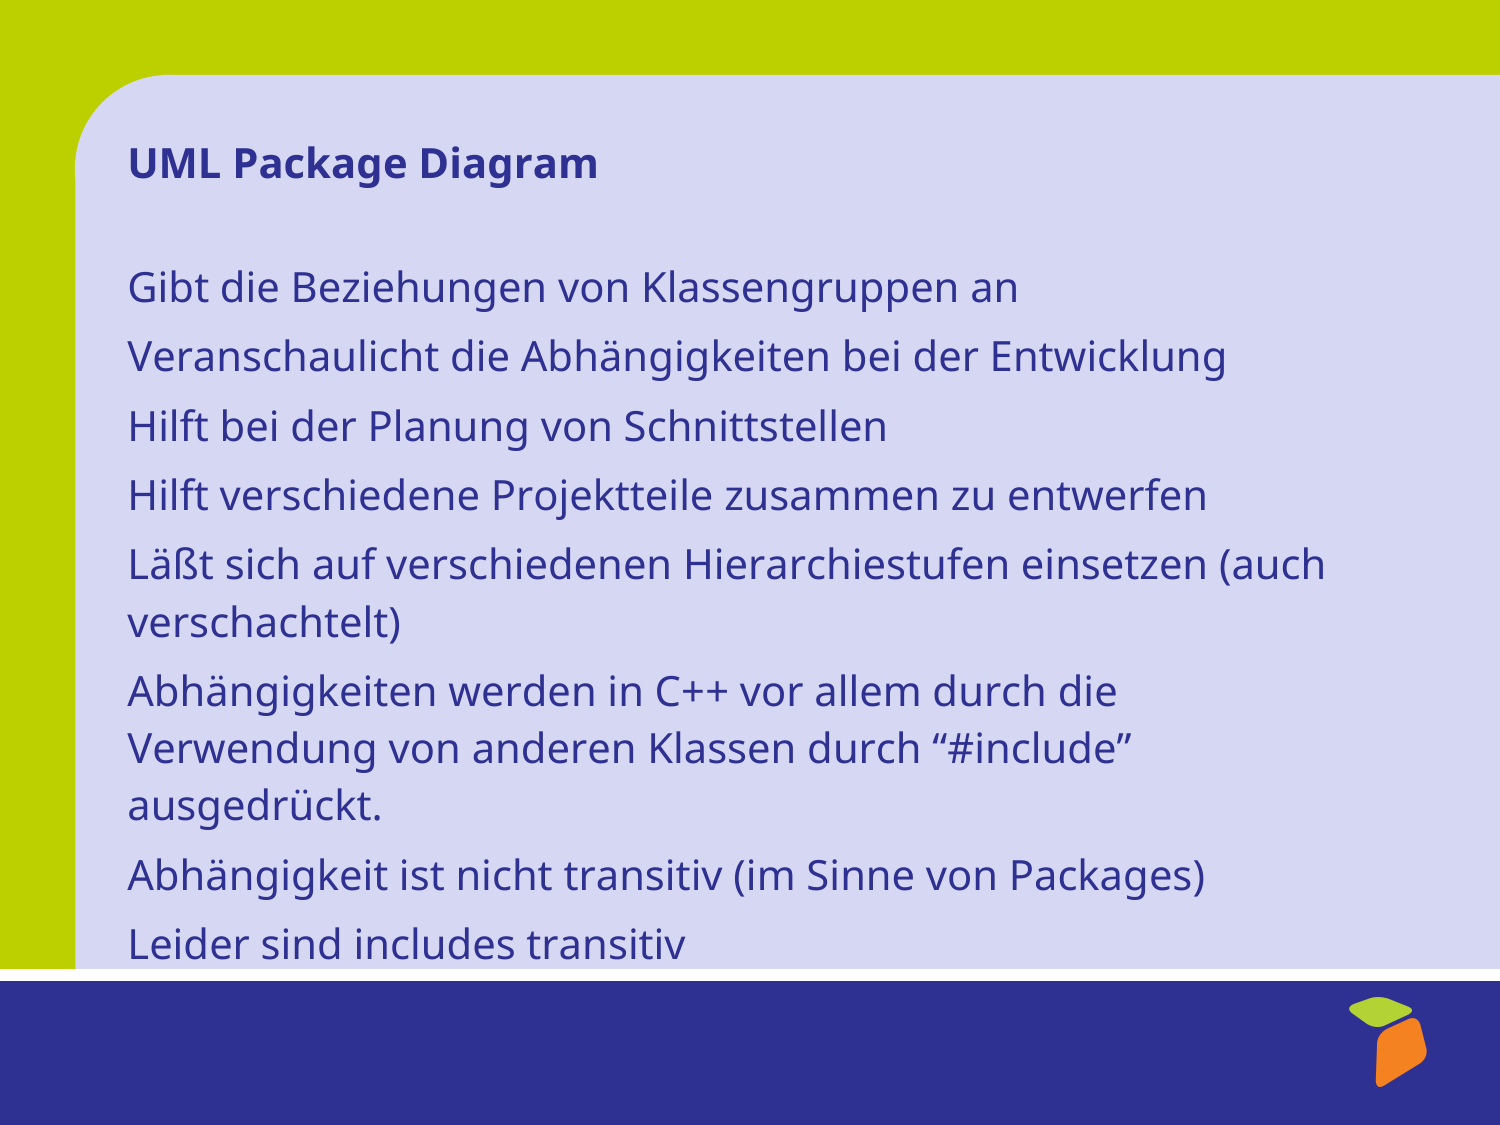

# UML Package Diagram
Gibt die Beziehungen von Klassengruppen an
Veranschaulicht die Abhängigkeiten bei der Entwicklung
Hilft bei der Planung von Schnittstellen
Hilft verschiedene Projektteile zusammen zu entwerfen
Läßt sich auf verschiedenen Hierarchiestufen einsetzen (auch verschachtelt)
Abhängigkeiten werden in C++ vor allem durch die Verwendung von anderen Klassen durch “#include” ausgedrückt.
Abhängigkeit ist nicht transitiv (im Sinne von Packages)
Leider sind includes transitiv